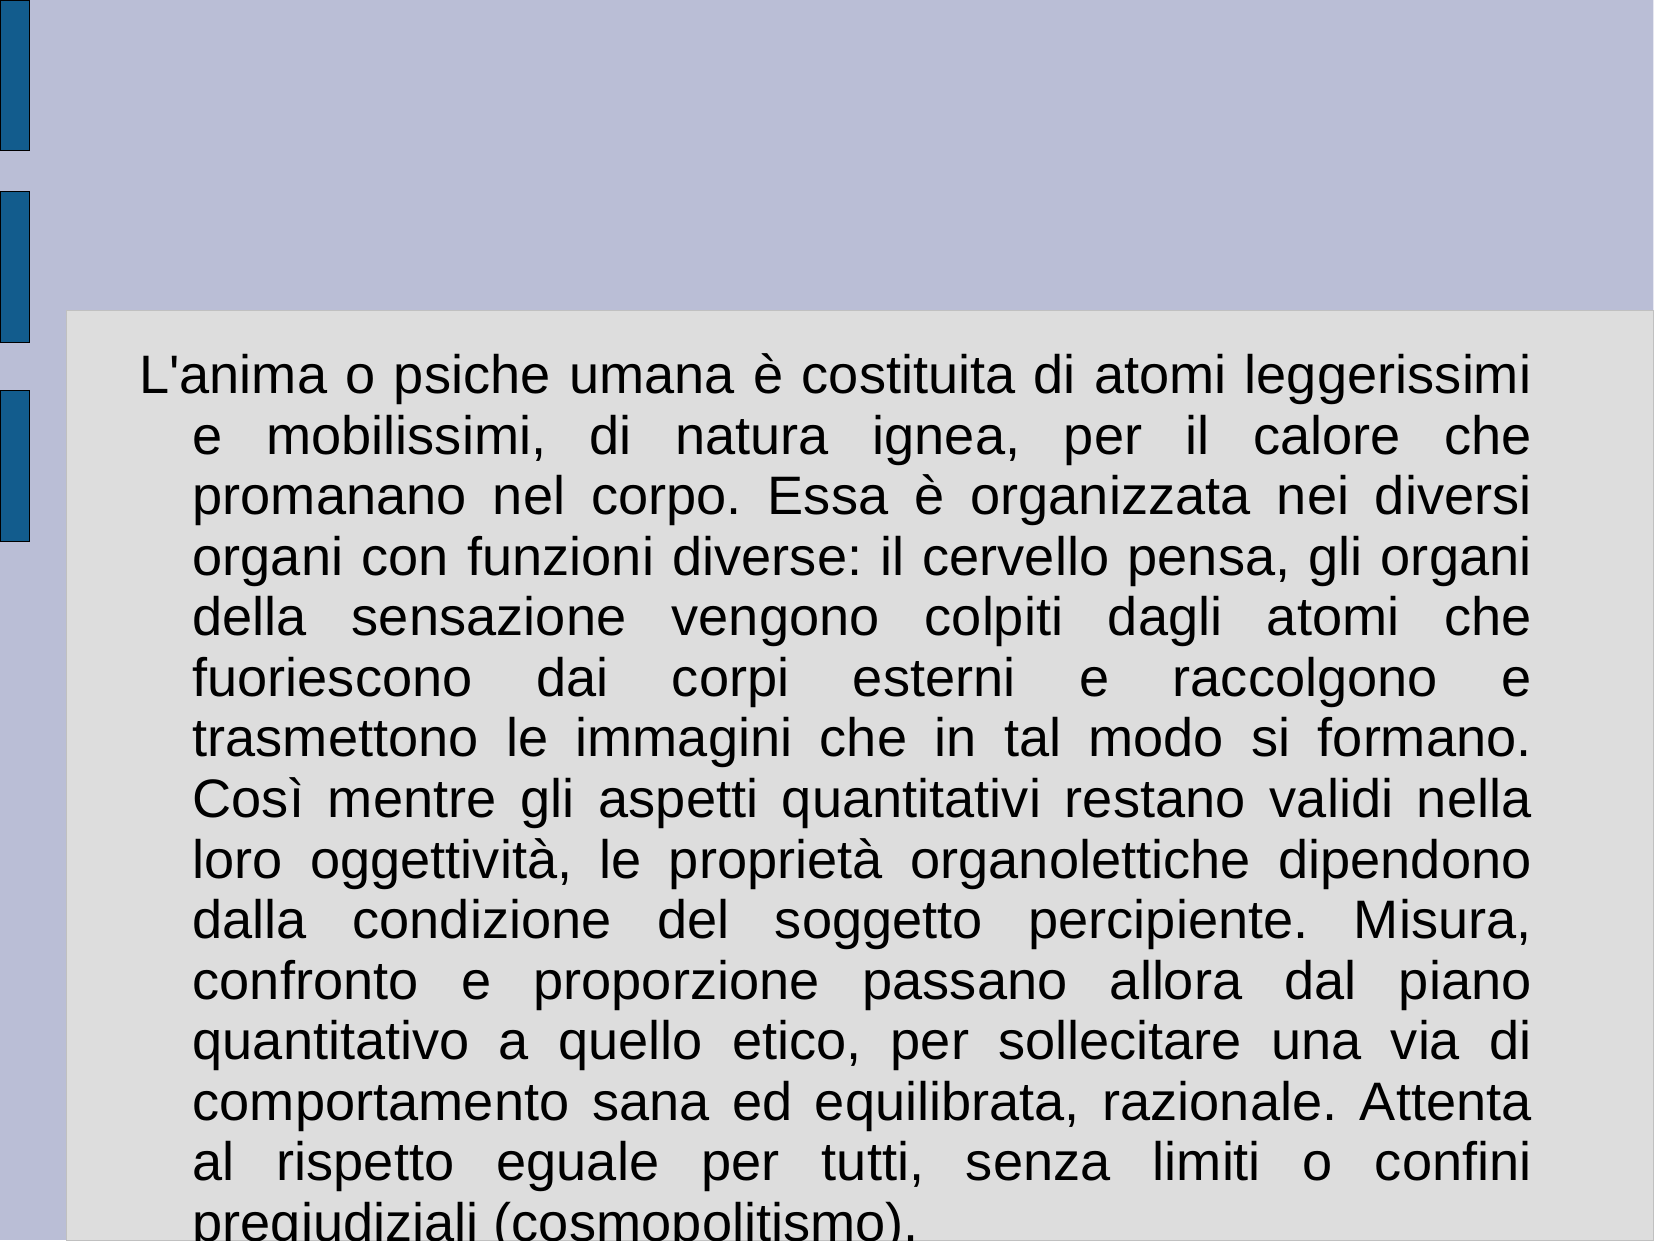

#
L'anima o psiche umana è costituita di atomi leggerissimi e mobilissimi, di natura ignea, per il calore che promanano nel corpo. Essa è organizzata nei diversi organi con funzioni diverse: il cervello pensa, gli organi della sensazione vengono colpiti dagli atomi che fuoriescono dai corpi esterni e raccolgono e trasmettono le immagini che in tal modo si formano. Così mentre gli aspetti quantitativi restano validi nella loro oggettività, le proprietà organolettiche dipendono dalla condizione del soggetto percipiente. Misura, confronto e proporzione passano allora dal piano quantitativo a quello etico, per sollecitare una via di comportamento sana ed equilibrata, razionale. Attenta al rispetto eguale per tutti, senza limiti o confini pregiudiziali (cosmopolitismo).